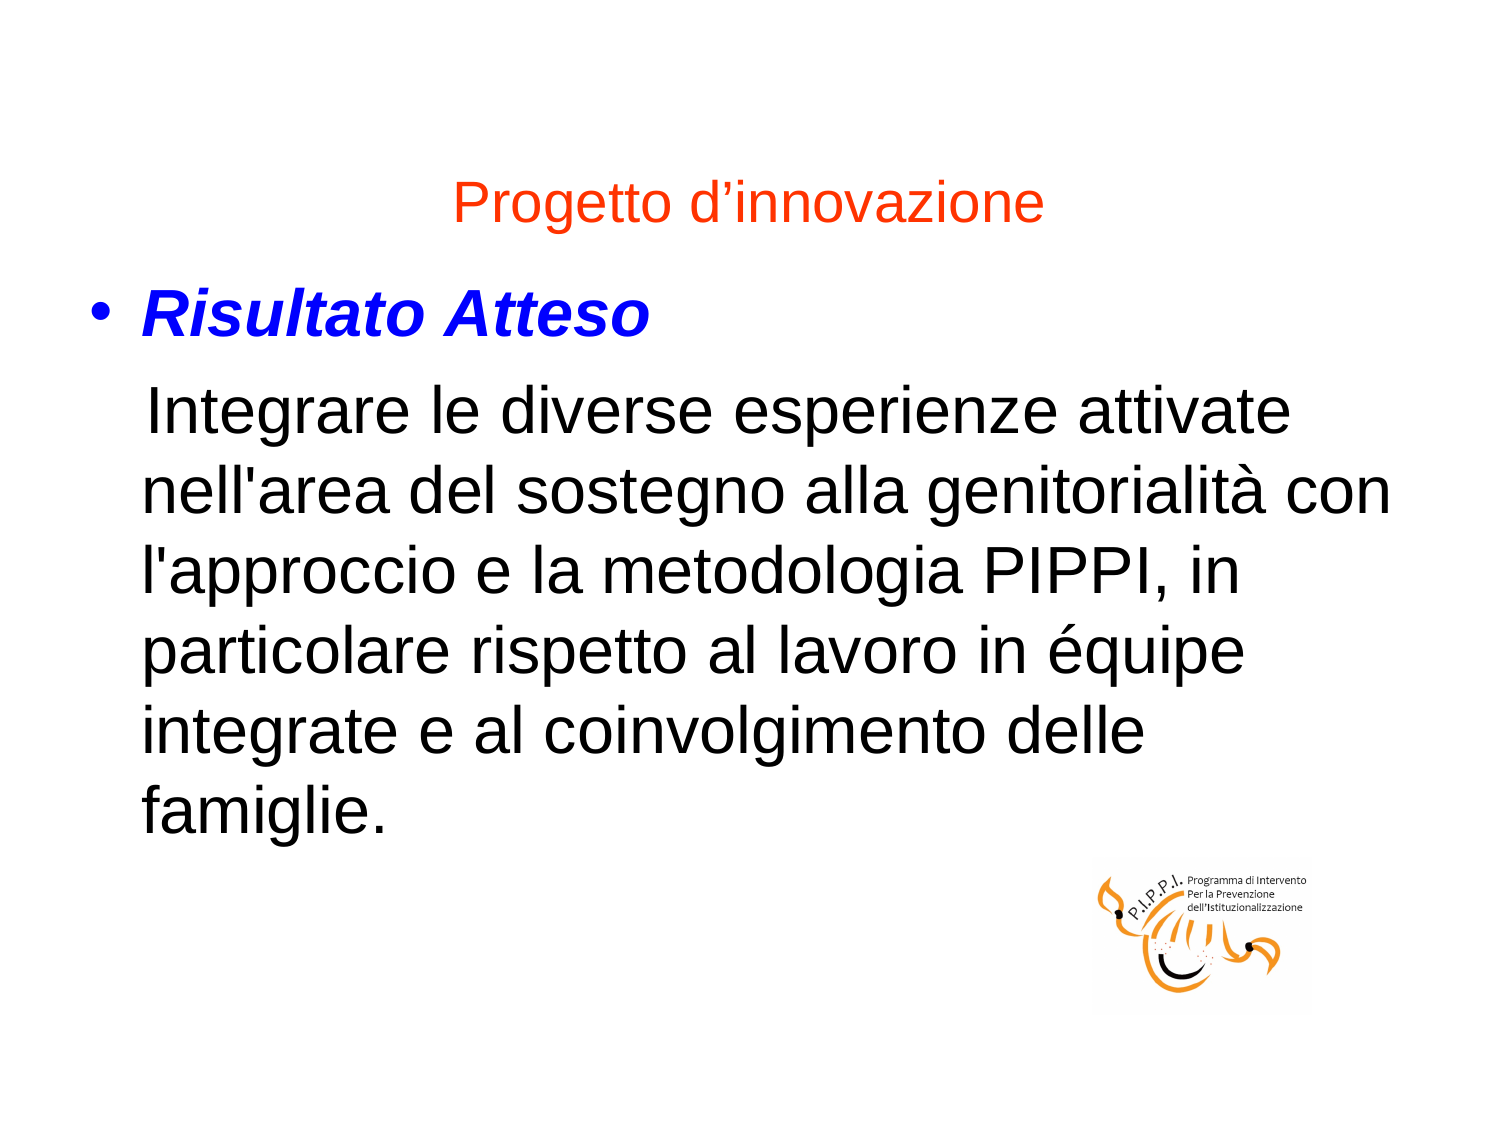

# Progetto d’innovazione
Risultato Atteso
 Integrare le diverse esperienze attivate nell'area del sostegno alla genitorialità con l'approccio e la metodologia PIPPI, in particolare rispetto al lavoro in équipe integrate e al coinvolgimento delle famiglie.